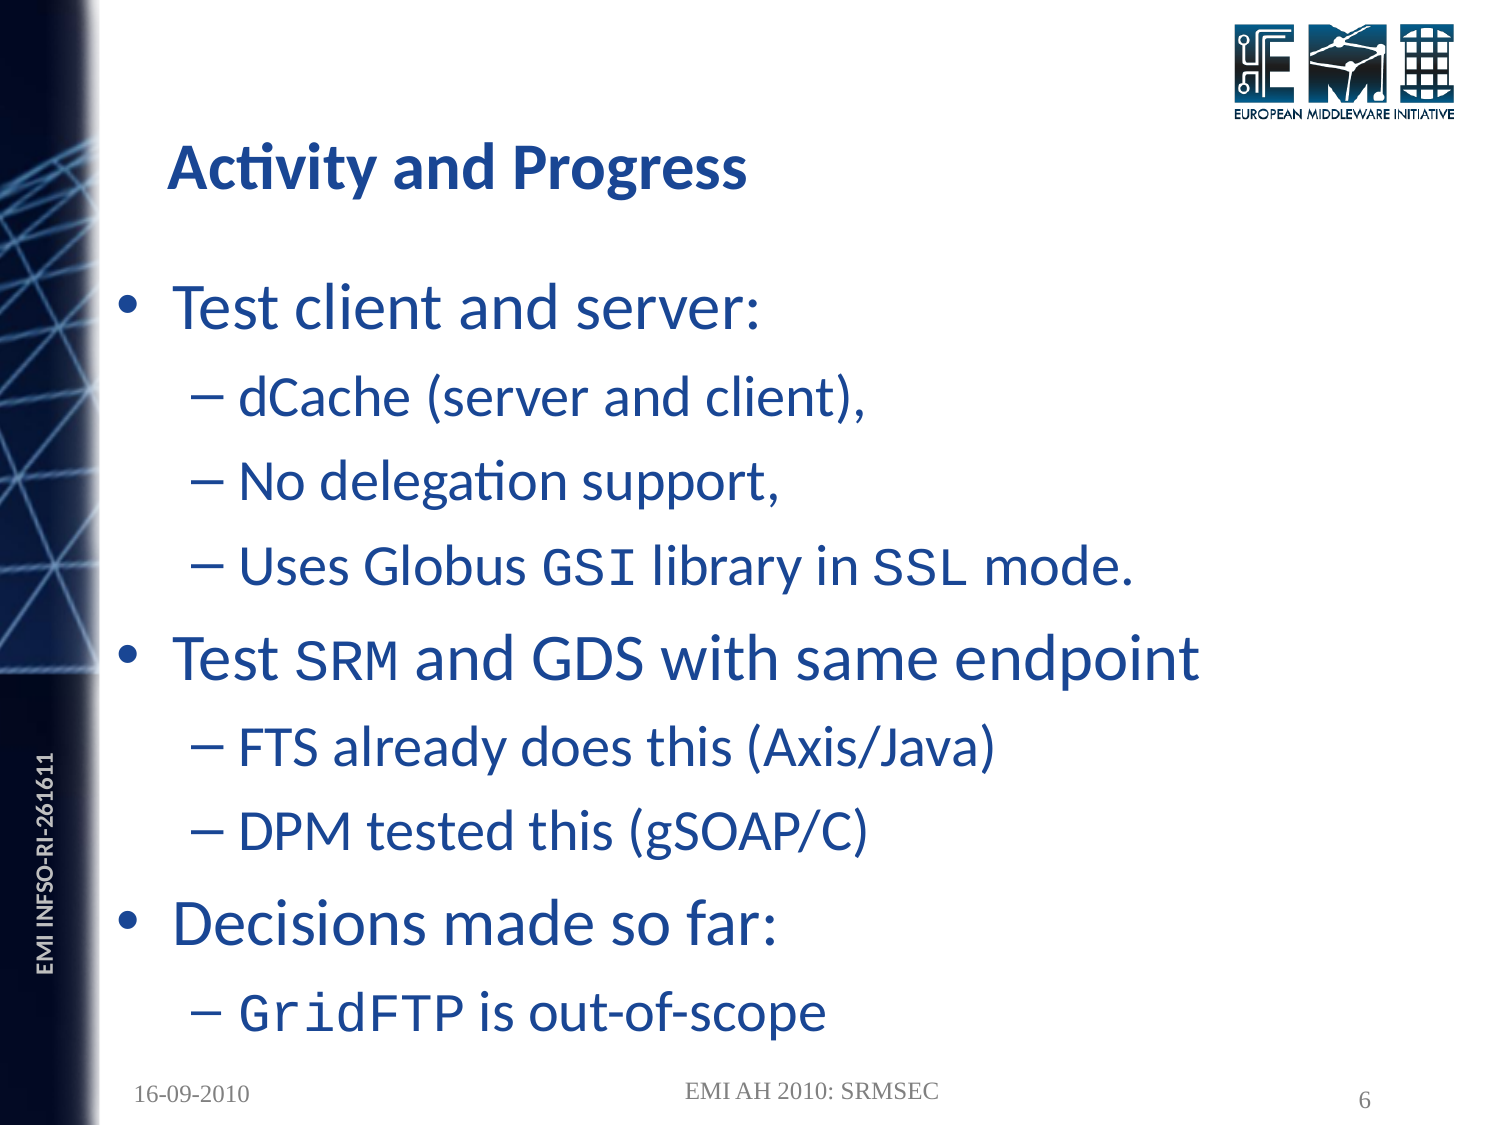

Activity and Progress
# Test client and server:
dCache (server and client),
No delegation support,
Uses Globus GSI library in SSL mode.
Test SRM and GDS with same endpoint
FTS already does this (Axis/Java)
DPM tested this (gSOAP/C)
Decisions made so far:
GridFTP is out-of-scope
EMI AH 2010: SRMSEC
16-09-2010
6